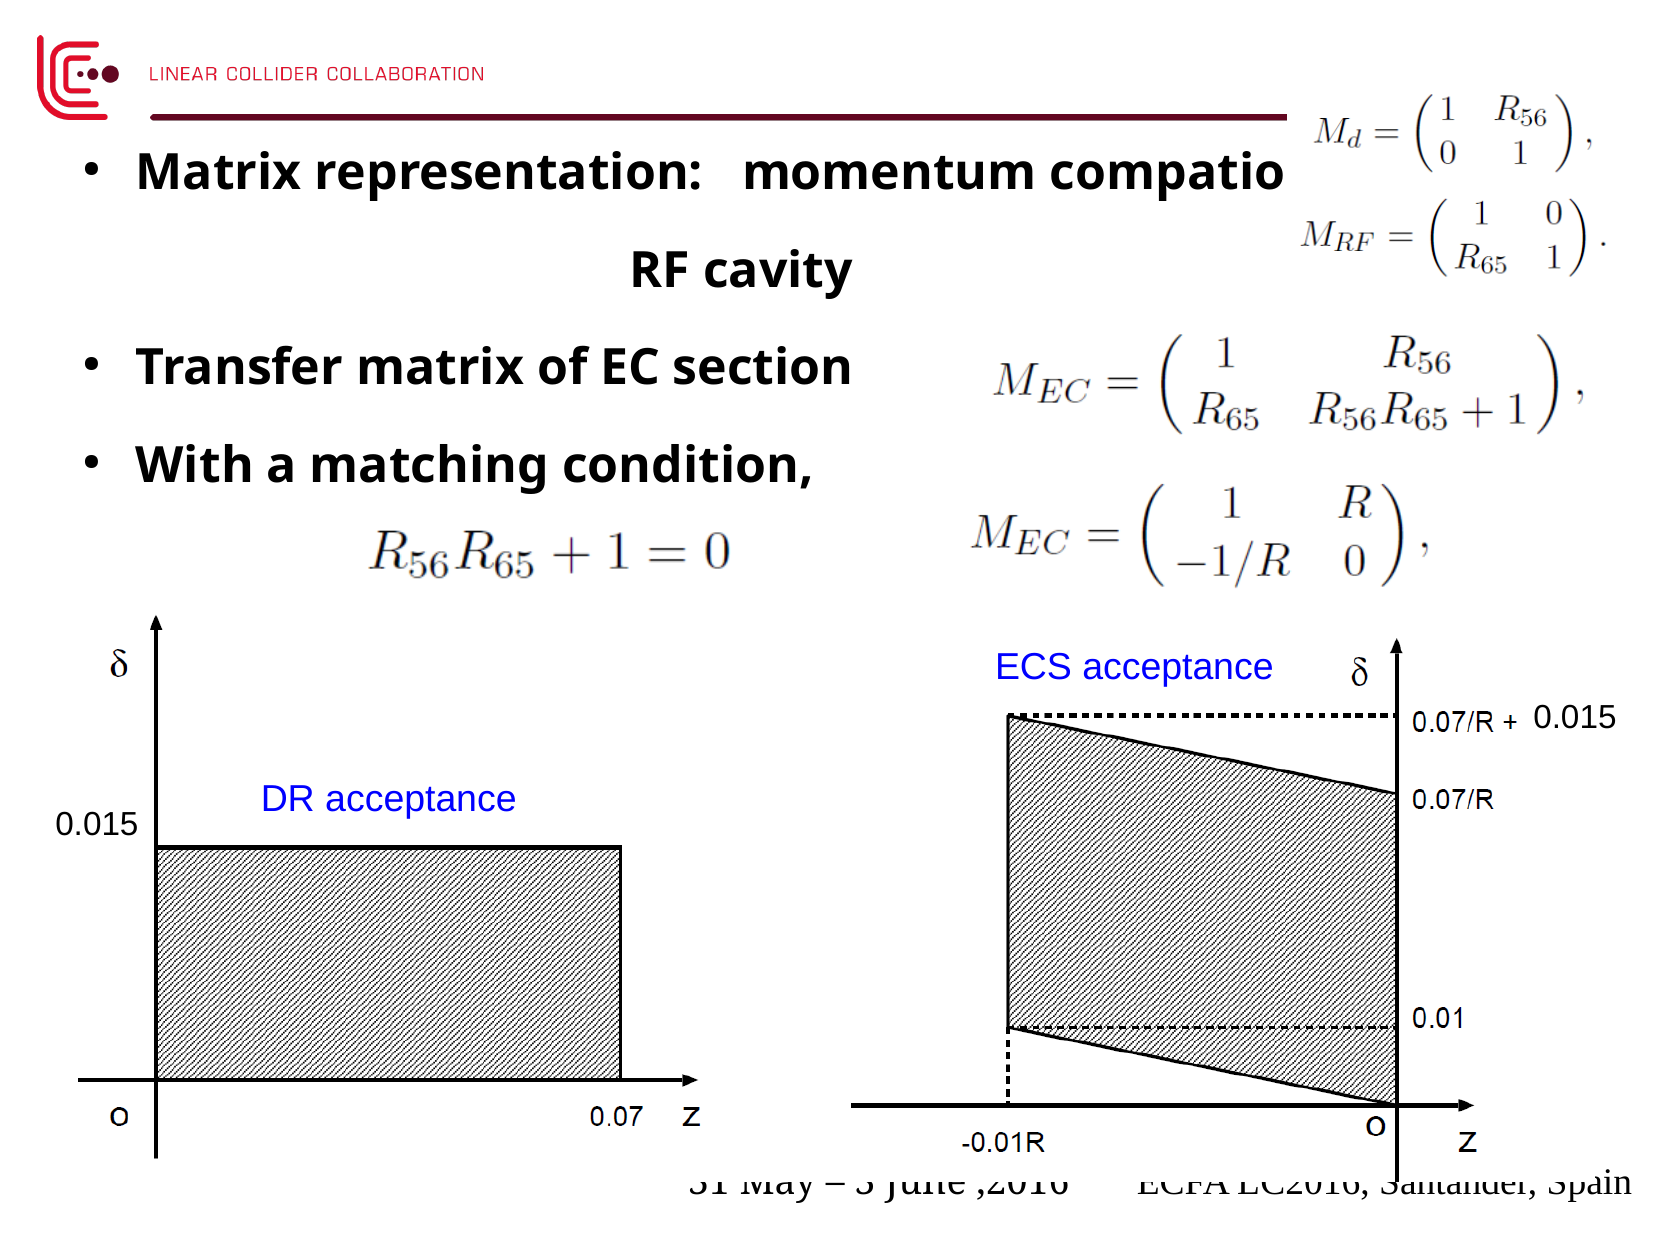

# Matrix representation: momentum compation
 RF cavity
Transfer matrix of EC section
With a matching condition,
ECS acceptance
0.015
DR acceptance
0.015